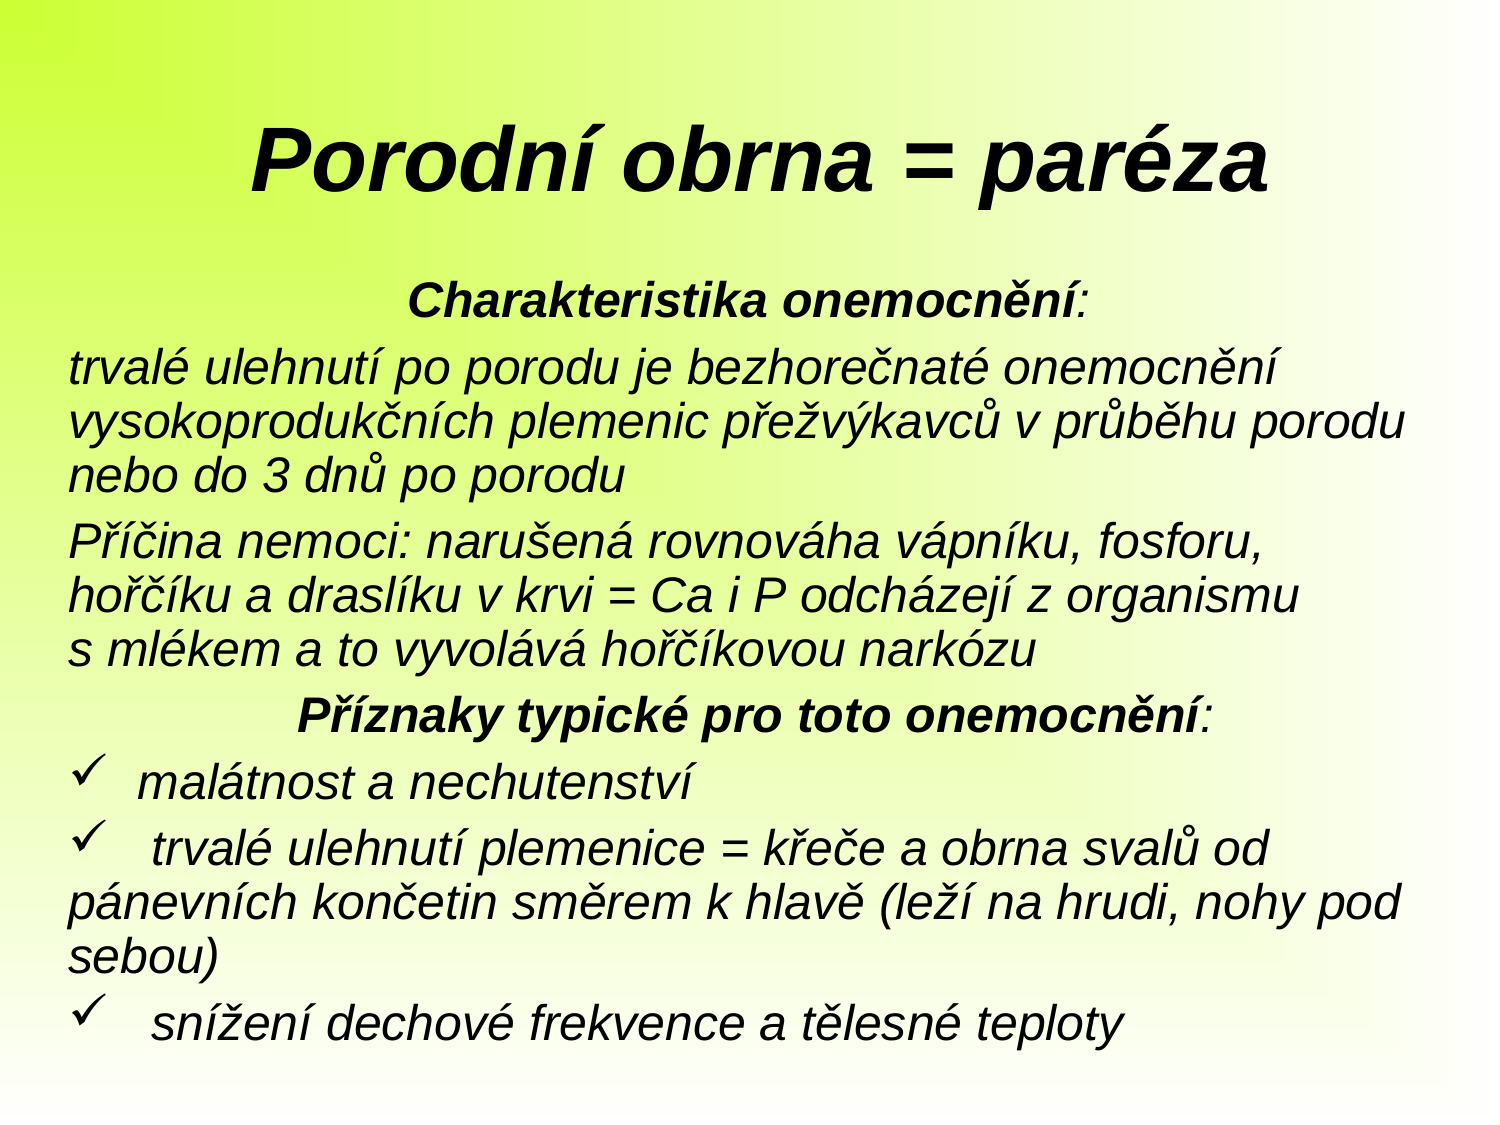

# Porodní obrna = paréza
Charakteristika onemocnění:
trvalé ulehnutí po porodu je bezhorečnaté onemocnění vysokoprodukčních plemenic přežvýkavců v průběhu porodu nebo do 3 dnů po porodu
Příčina nemoci: narušená rovnováha vápníku, fosforu, hořčíku a draslíku v krvi = Ca i P odcházejí z organismu s mlékem a to vyvolává hořčíkovou narkózu
Příznaky typické pro toto onemocnění:
 malátnost a nechutenství
 trvalé ulehnutí plemenice = křeče a obrna svalů od pánevních končetin směrem k hlavě (leží na hrudi, nohy pod sebou)
 snížení dechové frekvence a tělesné teploty